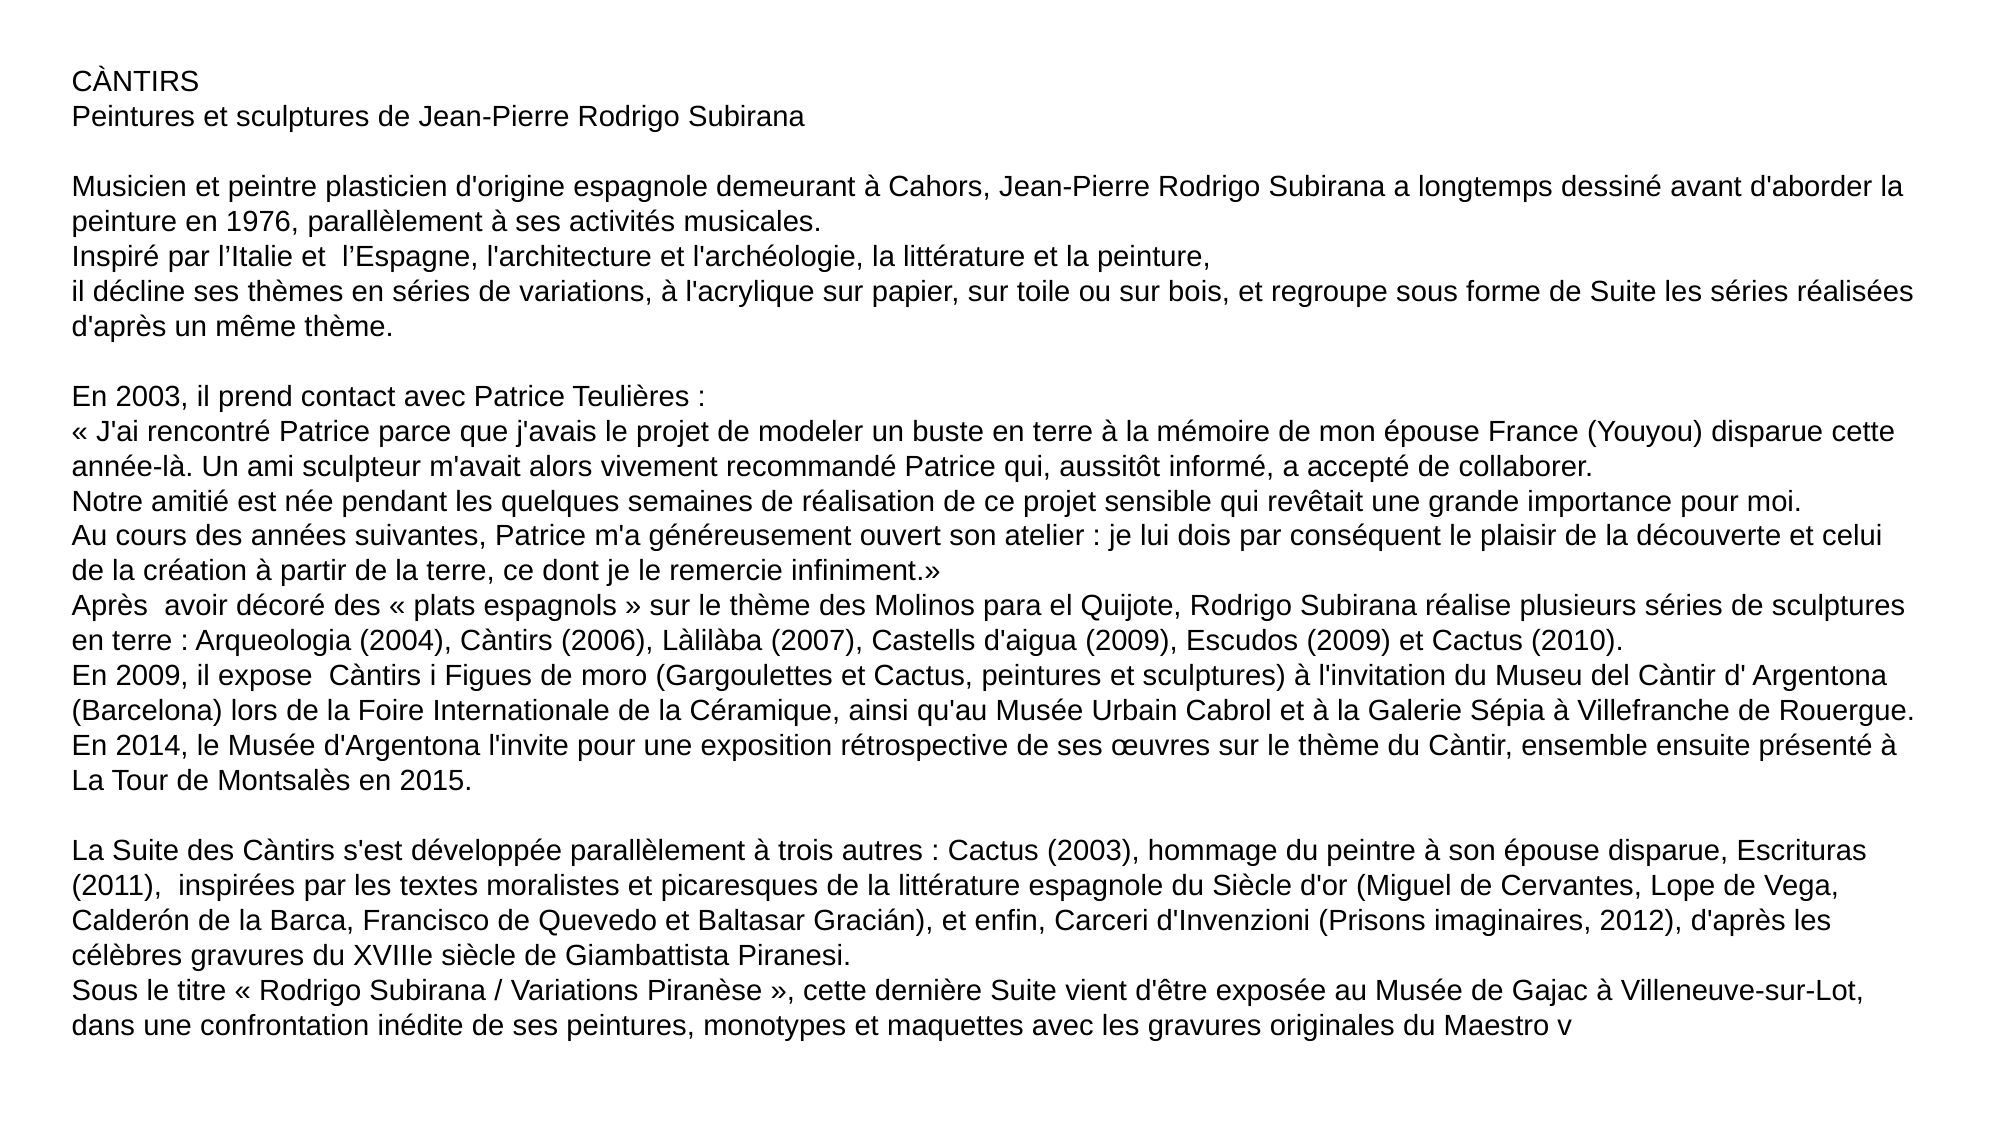

CÀNTIRS
Peintures et sculptures de Jean-Pierre Rodrigo Subirana
Musicien et peintre plasticien d'origine espagnole demeurant à Cahors, Jean-Pierre Rodrigo Subirana a longtemps dessiné avant d'aborder la peinture en 1976, parallèlement à ses activités musicales.
Inspiré par l’Italie et l’Espagne, l'architecture et l'archéologie, la littérature et la peinture,
il décline ses thèmes en séries de variations, à l'acrylique sur papier, sur toile ou sur bois, et regroupe sous forme de Suite les séries réalisées d'après un même thème.
En 2003, il prend contact avec Patrice Teulières :
« J'ai rencontré Patrice parce que j'avais le projet de modeler un buste en terre à la mémoire de mon épouse France (Youyou) disparue cette année-là. Un ami sculpteur m'avait alors vivement recommandé Patrice qui, aussitôt informé, a accepté de collaborer.
Notre amitié est née pendant les quelques semaines de réalisation de ce projet sensible qui revêtait une grande importance pour moi.
Au cours des années suivantes, Patrice m'a généreusement ouvert son atelier : je lui dois par conséquent le plaisir de la découverte et celui de la création à partir de la terre, ce dont je le remercie infiniment.»
Après avoir décoré des « plats espagnols » sur le thème des Molinos para el Quijote, Rodrigo Subirana réalise plusieurs séries de sculptures en terre : Arqueologia (2004), Càntirs (2006), Làlilàba (2007), Castells d'aigua (2009), Escudos (2009) et Cactus (2010).
En 2009, il expose Càntirs i Figues de moro (Gargoulettes et Cactus, peintures et sculptures) à l'invitation du Museu del Càntir d' Argentona (Barcelona) lors de la Foire Internationale de la Céramique, ainsi qu'au Musée Urbain Cabrol et à la Galerie Sépia à Villefranche de Rouergue.
En 2014, le Musée d'Argentona l'invite pour une exposition rétrospective de ses œuvres sur le thème du Càntir, ensemble ensuite présenté à La Tour de Montsalès en 2015.
La Suite des Càntirs s'est développée parallèlement à trois autres : Cactus (2003), hommage du peintre à son épouse disparue, Escrituras (2011), inspirées par les textes moralistes et picaresques de la littérature espagnole du Siècle d'or (Miguel de Cervantes, Lope de Vega, Calderón de la Barca, Francisco de Quevedo et Baltasar Gracián), et enfin, Carceri d'Invenzioni (Prisons imaginaires, 2012), d'après les célèbres gravures du XVIIIe siècle de Giambattista Piranesi.
Sous le titre « Rodrigo Subirana / Variations Piranèse », cette dernière Suite vient d'être exposée au Musée de Gajac à Villeneuve-sur-Lot, dans une confrontation inédite de ses peintures, monotypes et maquettes avec les gravures originales du Maestro v